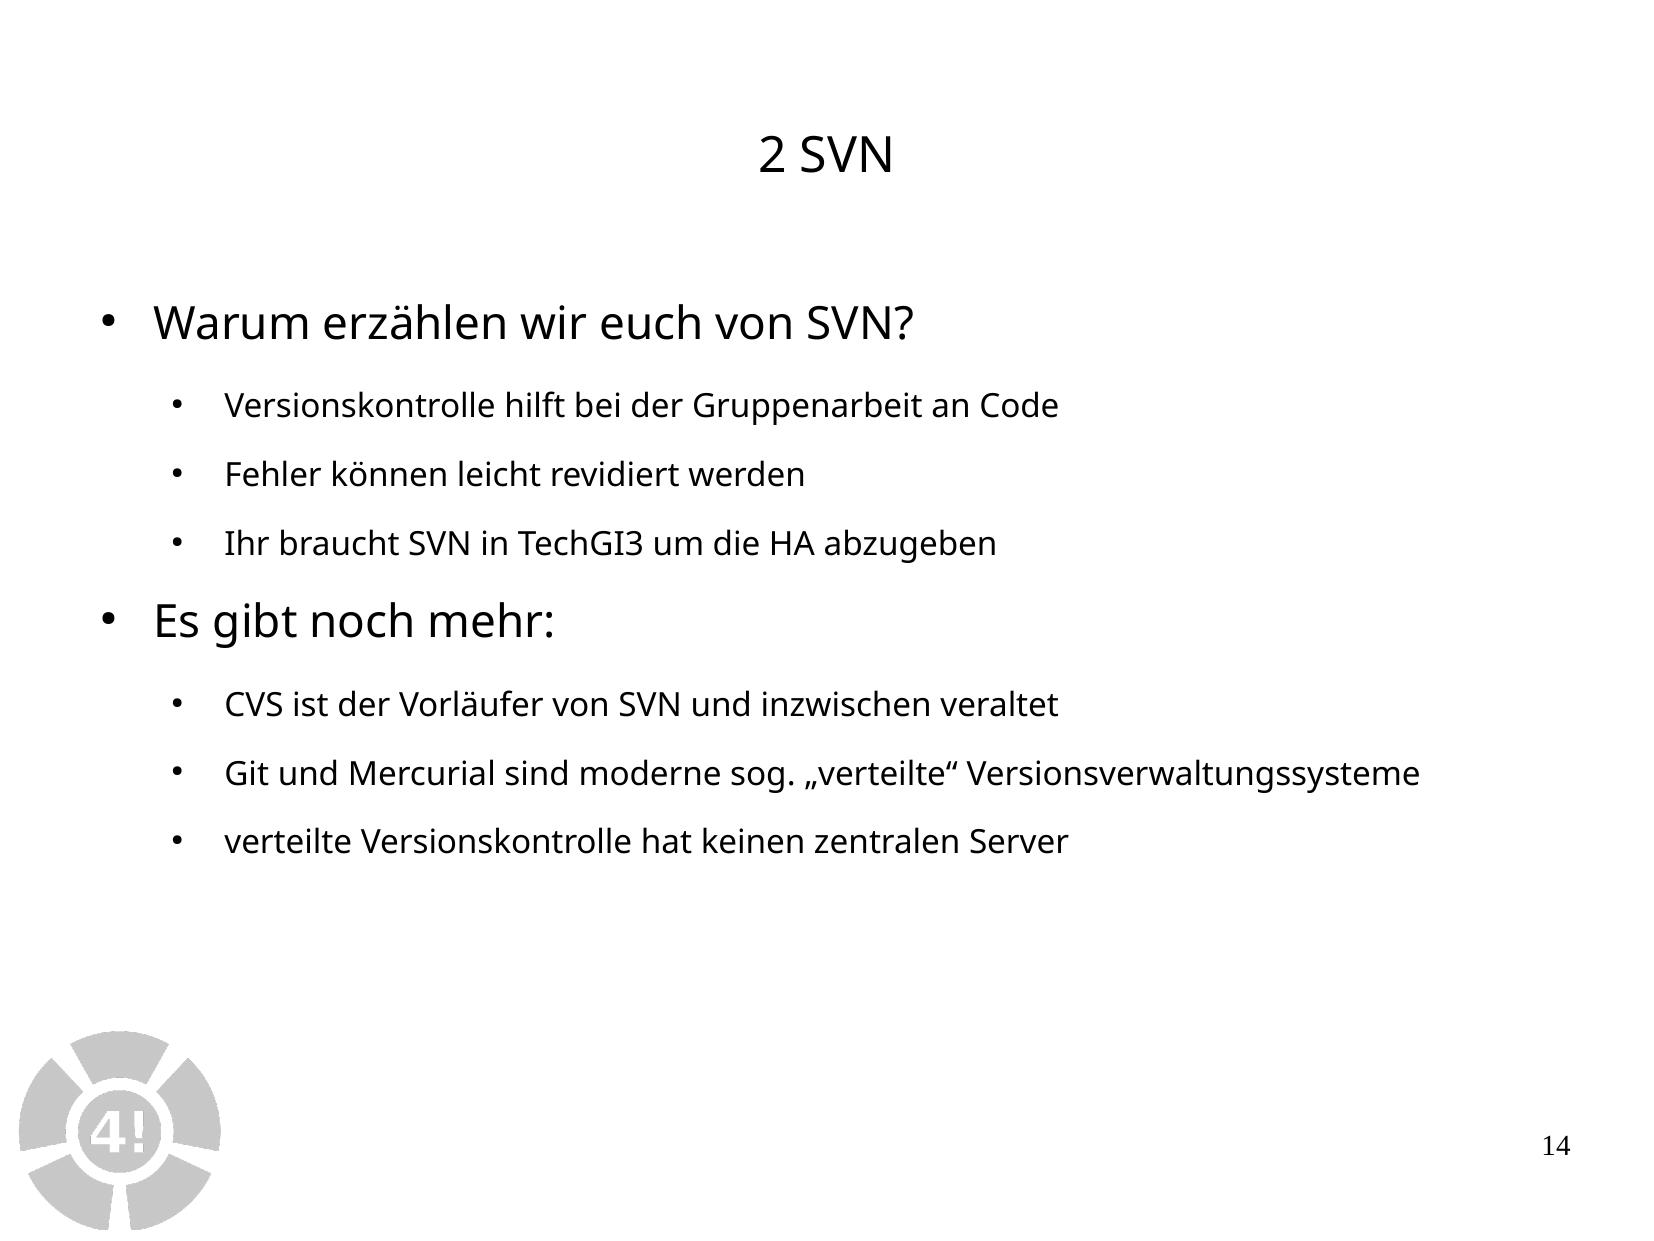

# 2 SVN
Warum erzählen wir euch von SVN?
Versionskontrolle hilft bei der Gruppenarbeit an Code
Fehler können leicht revidiert werden
Ihr braucht SVN in TechGI3 um die HA abzugeben
Es gibt noch mehr:
CVS ist der Vorläufer von SVN und inzwischen veraltet
Git und Mercurial sind moderne sog. „verteilte“ Versionsverwaltungssysteme
verteilte Versionskontrolle hat keinen zentralen Server
14